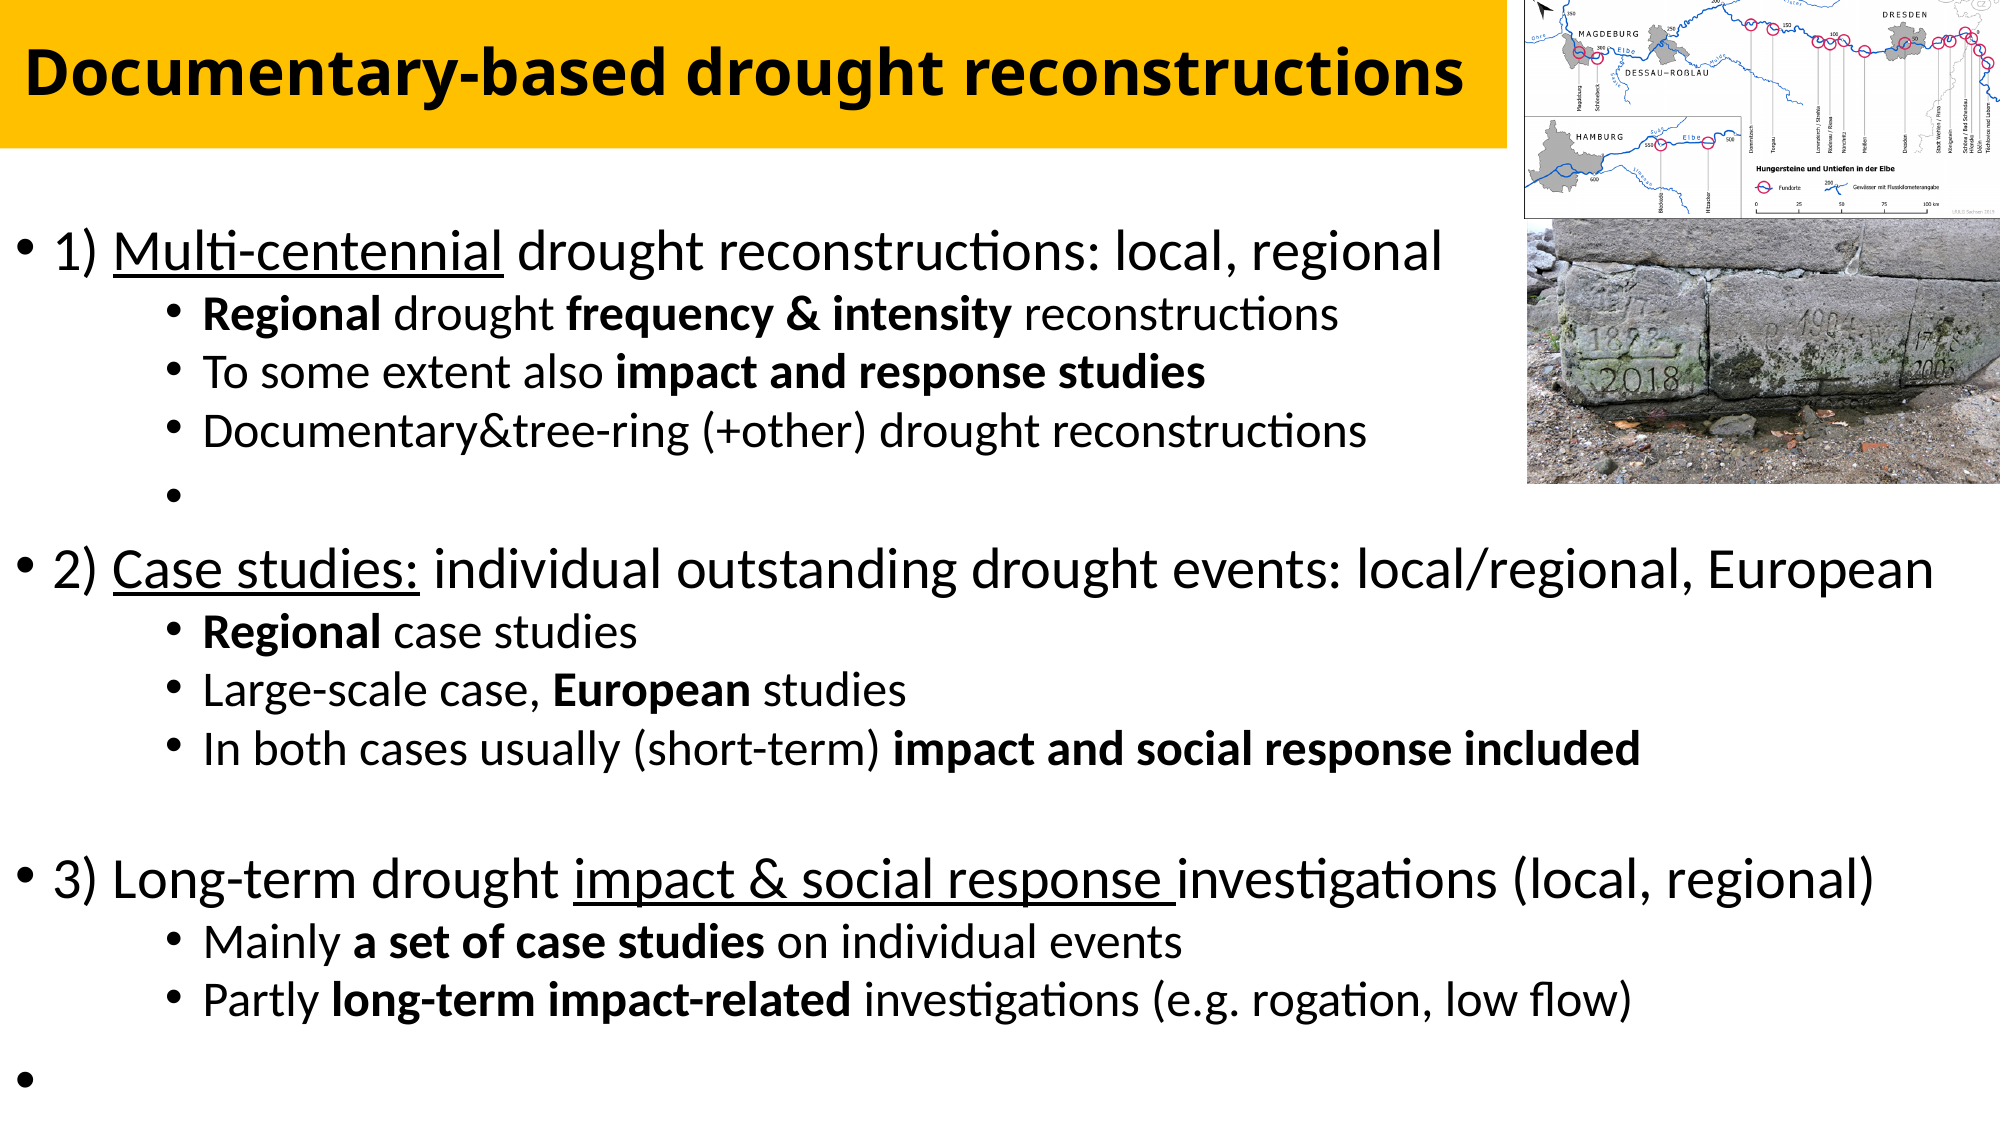

# Documentary-based drought reconstructions
1) Multi-centennial drought reconstructions: local, regional
Regional drought frequency & intensity reconstructions
To some extent also impact and response studies
Documentary&tree-ring (+other) drought reconstructions
2) Case studies: individual outstanding drought events: local/regional, European
Regional case studies
Large-scale case, European studies
In both cases usually (short-term) impact and social response included
3) Long-term drought impact & social response investigations (local, regional)
Mainly a set of case studies on individual events
Partly long-term impact-related investigations (e.g. rogation, low flow)